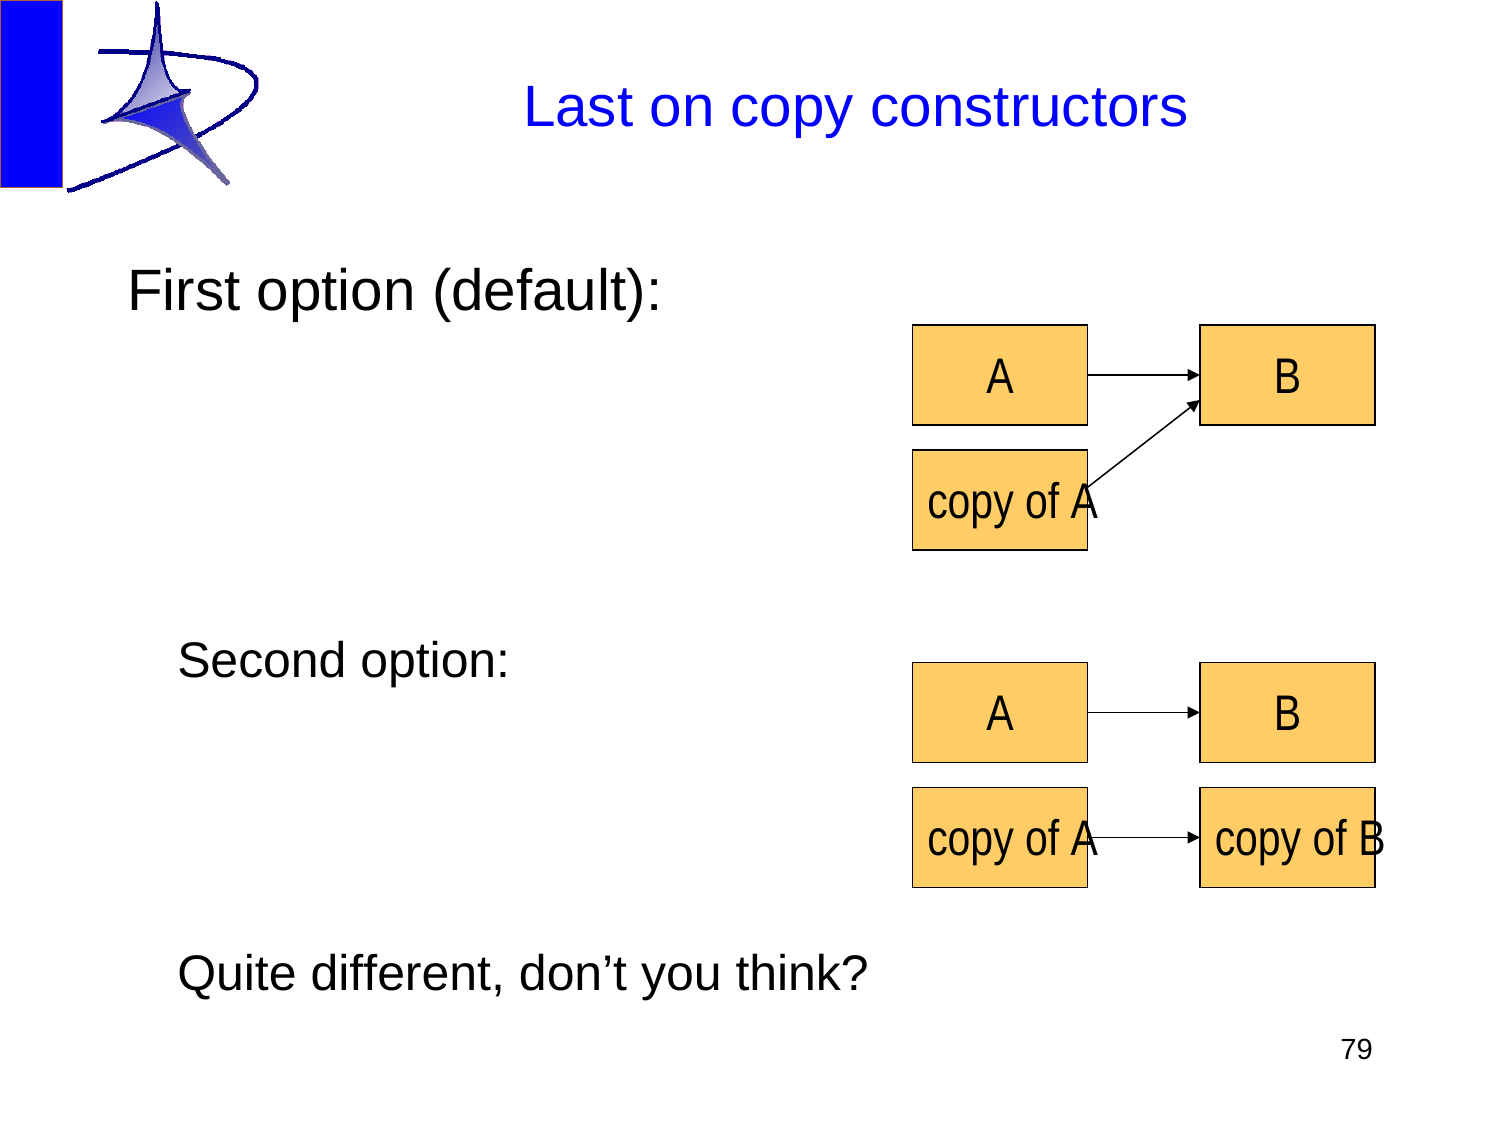

# Last on copy constructors
First option (default):
A
B
copy of A
Second option:
A
B
copy of A
copy of B
Quite different, don’t you think?
79